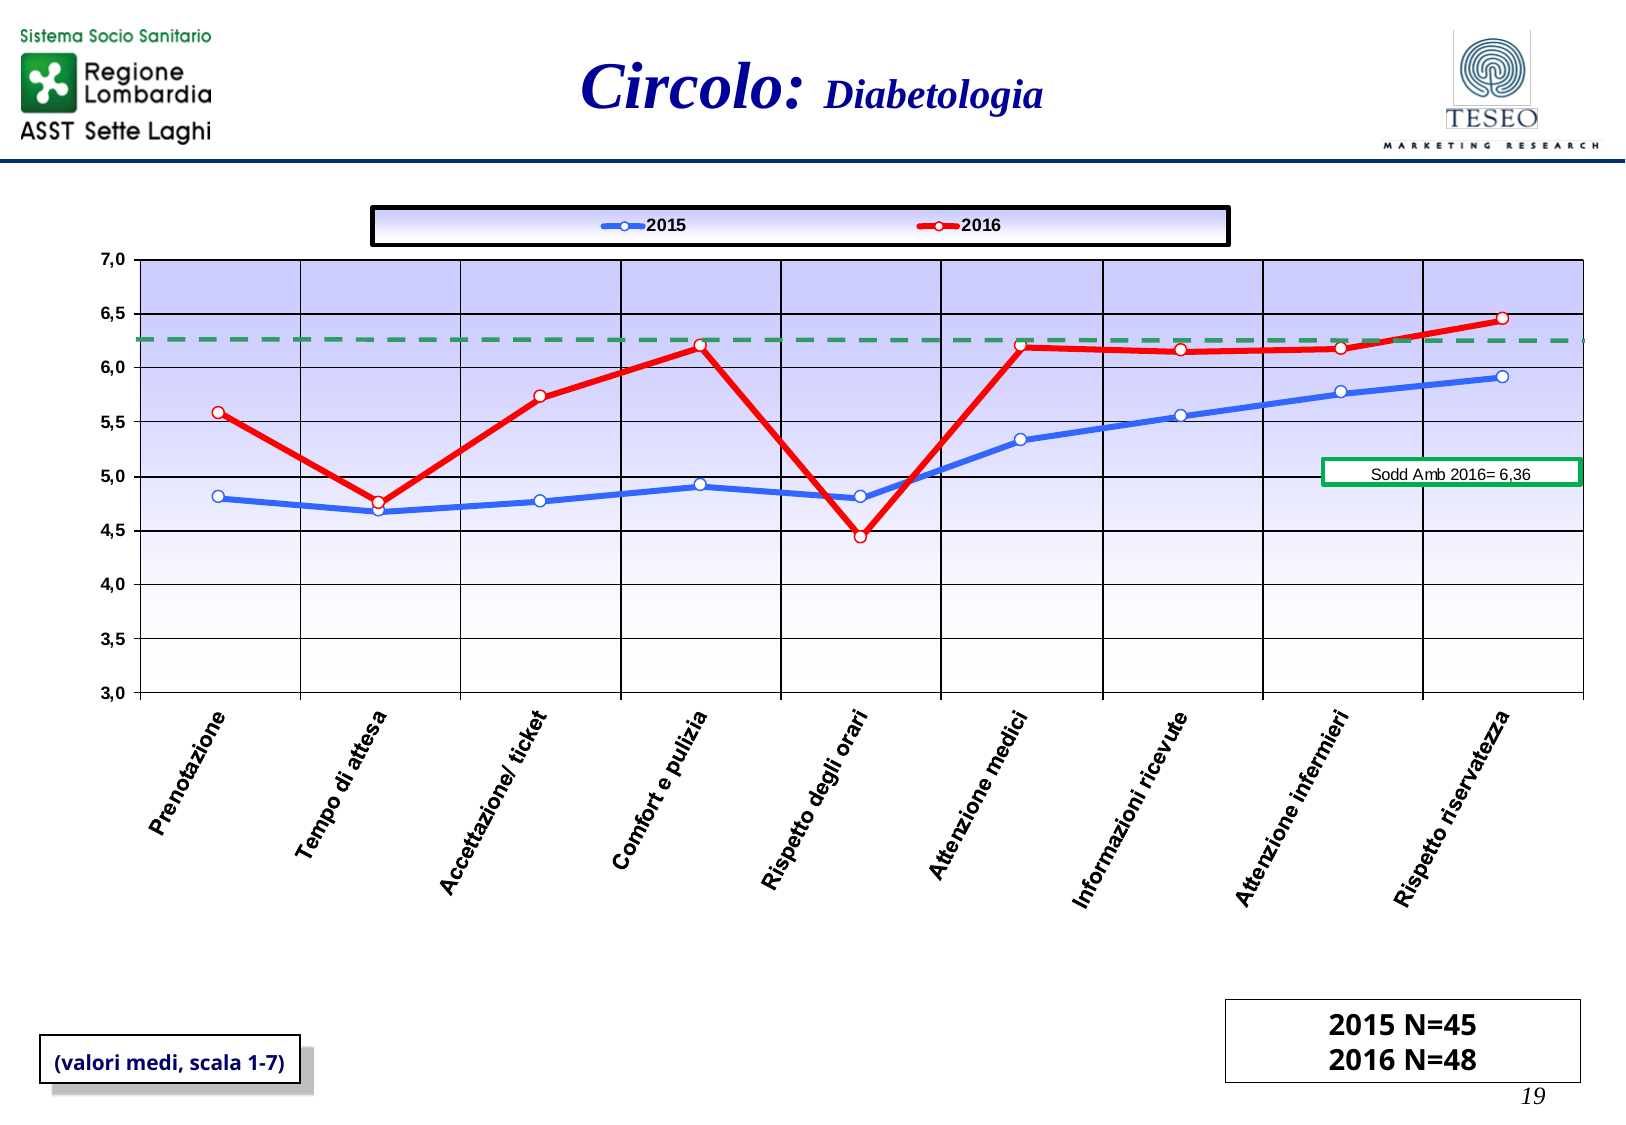

Circolo: Diabetologia
2015 N=45
2016 N=48
(valori medi, scala 1-7)